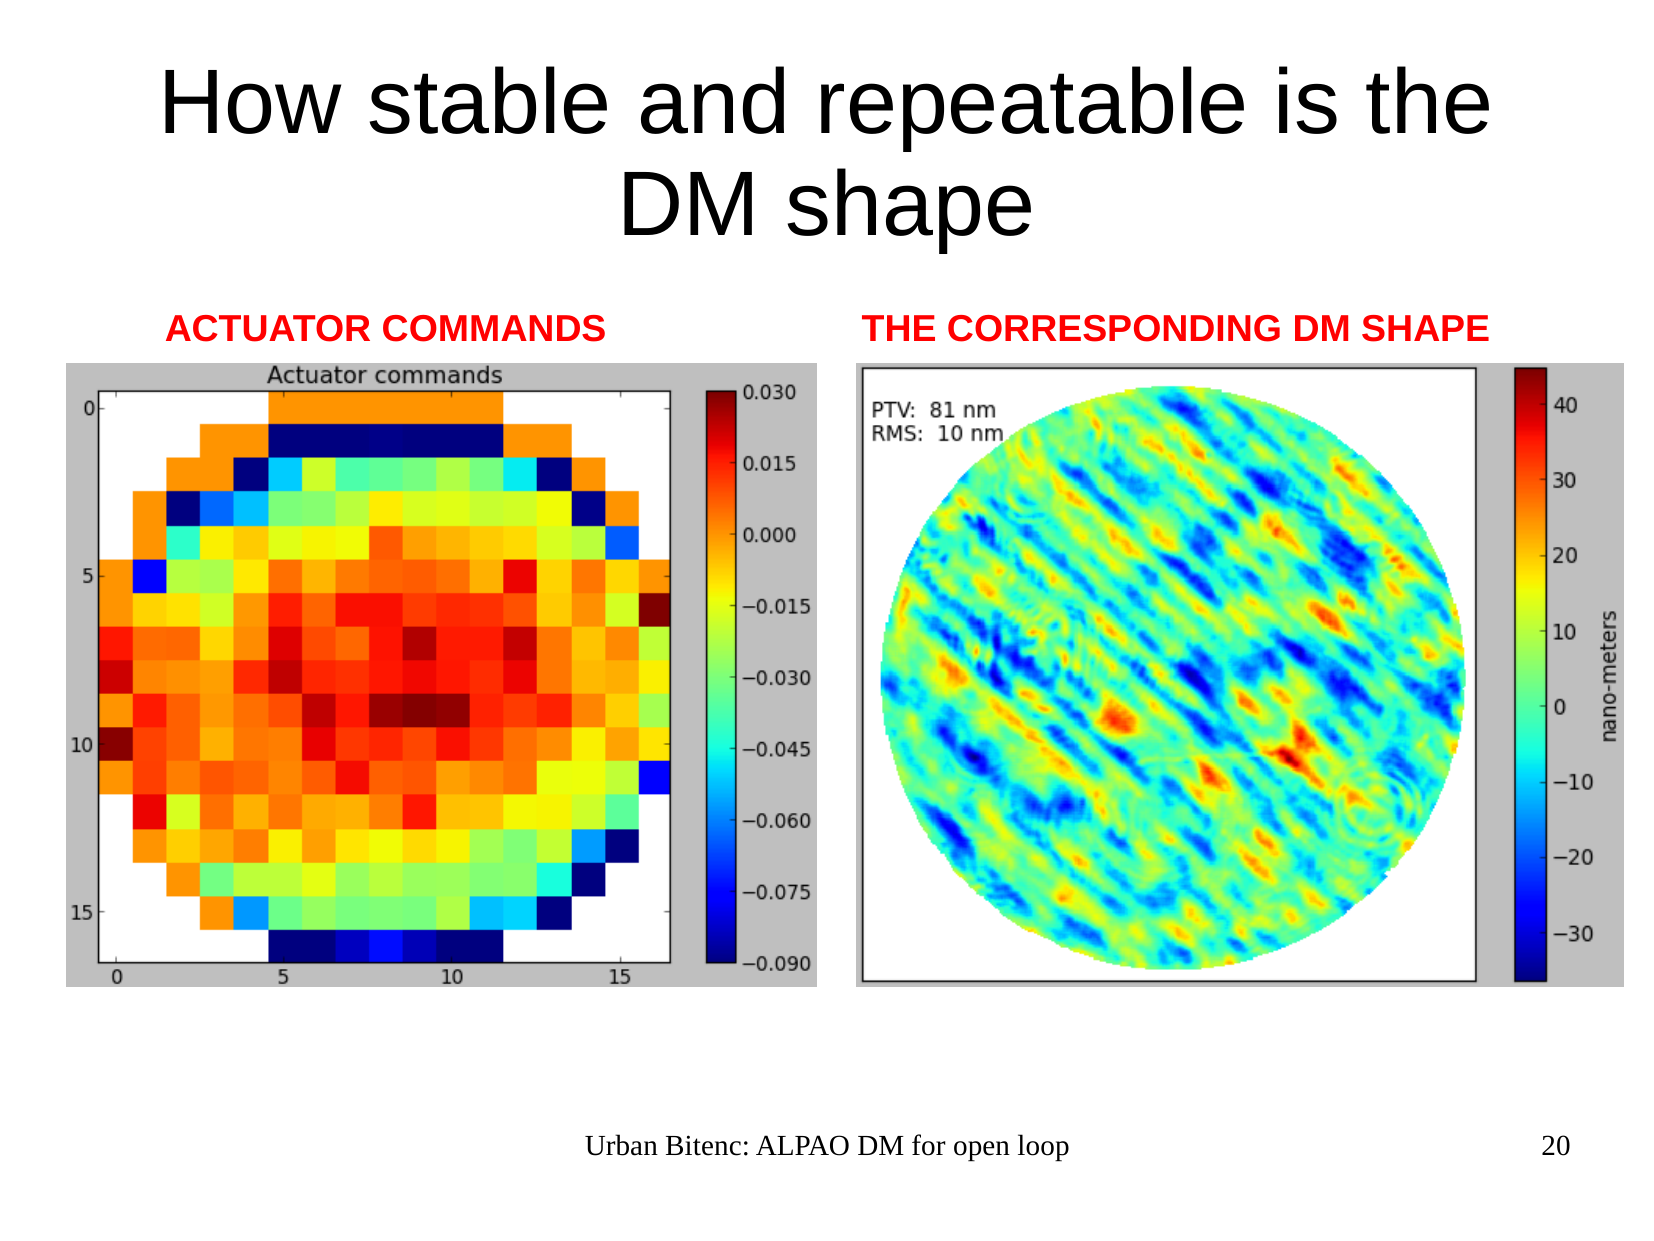

# How stable and repeatable is the DM shape
ACTUATOR COMMANDS
THE CORRESPONDING DM SHAPE
Urban Bitenc: ALPAO DM for open loop
20